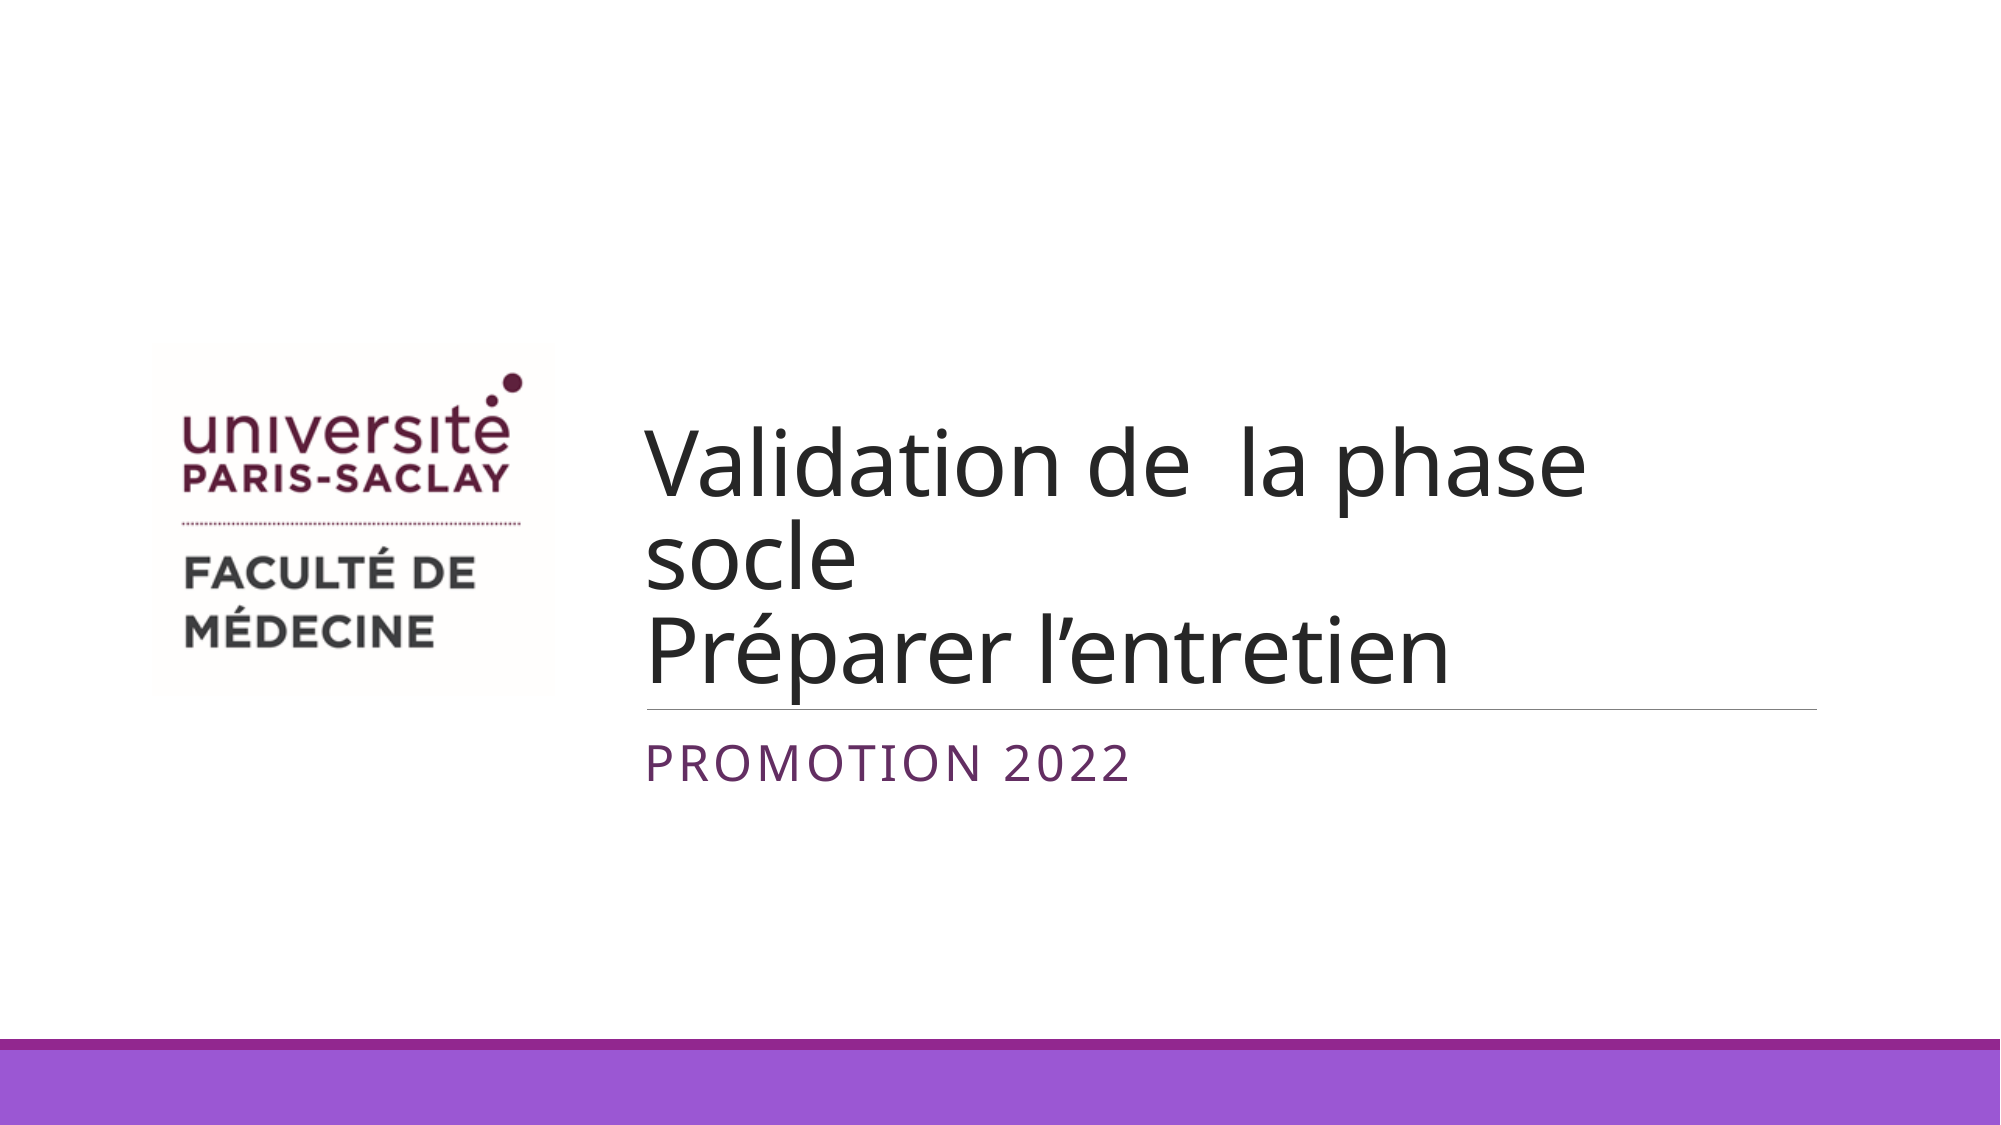

# Validation de la phase socle Préparer l’entretien
Promotion 2022